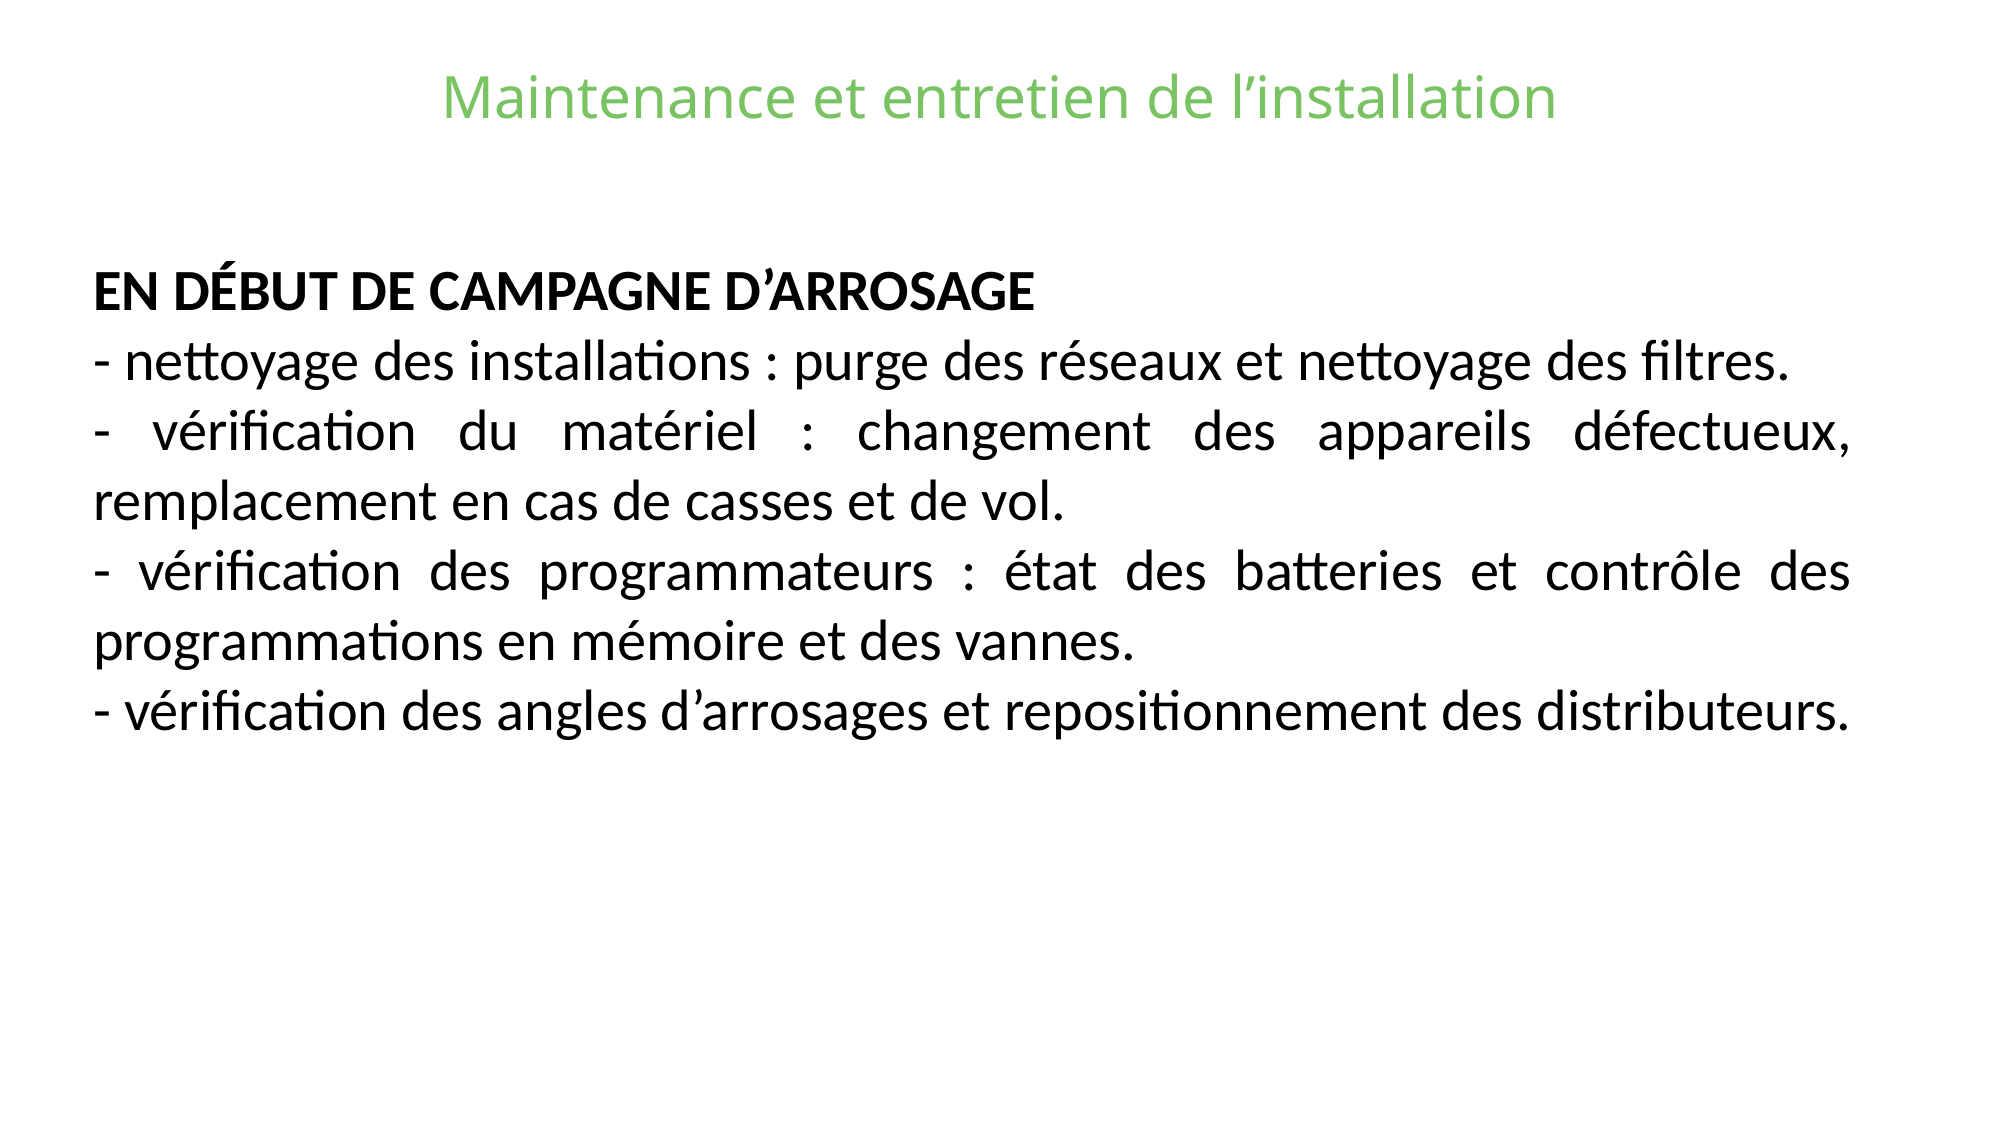

# Maintenance et entretien de l’installation
EN DÉBUT DE CAMPAGNE D’ARROSAGE
- nettoyage des installations : purge des réseaux et nettoyage des filtres.
- vérification du matériel : changement des appareils défectueux, remplacement en cas de casses et de vol.
- vérification des programmateurs : état des batteries et contrôle des programmations en mémoire et des vannes.
- vérification des angles d’arrosages et repositionnement des distributeurs.